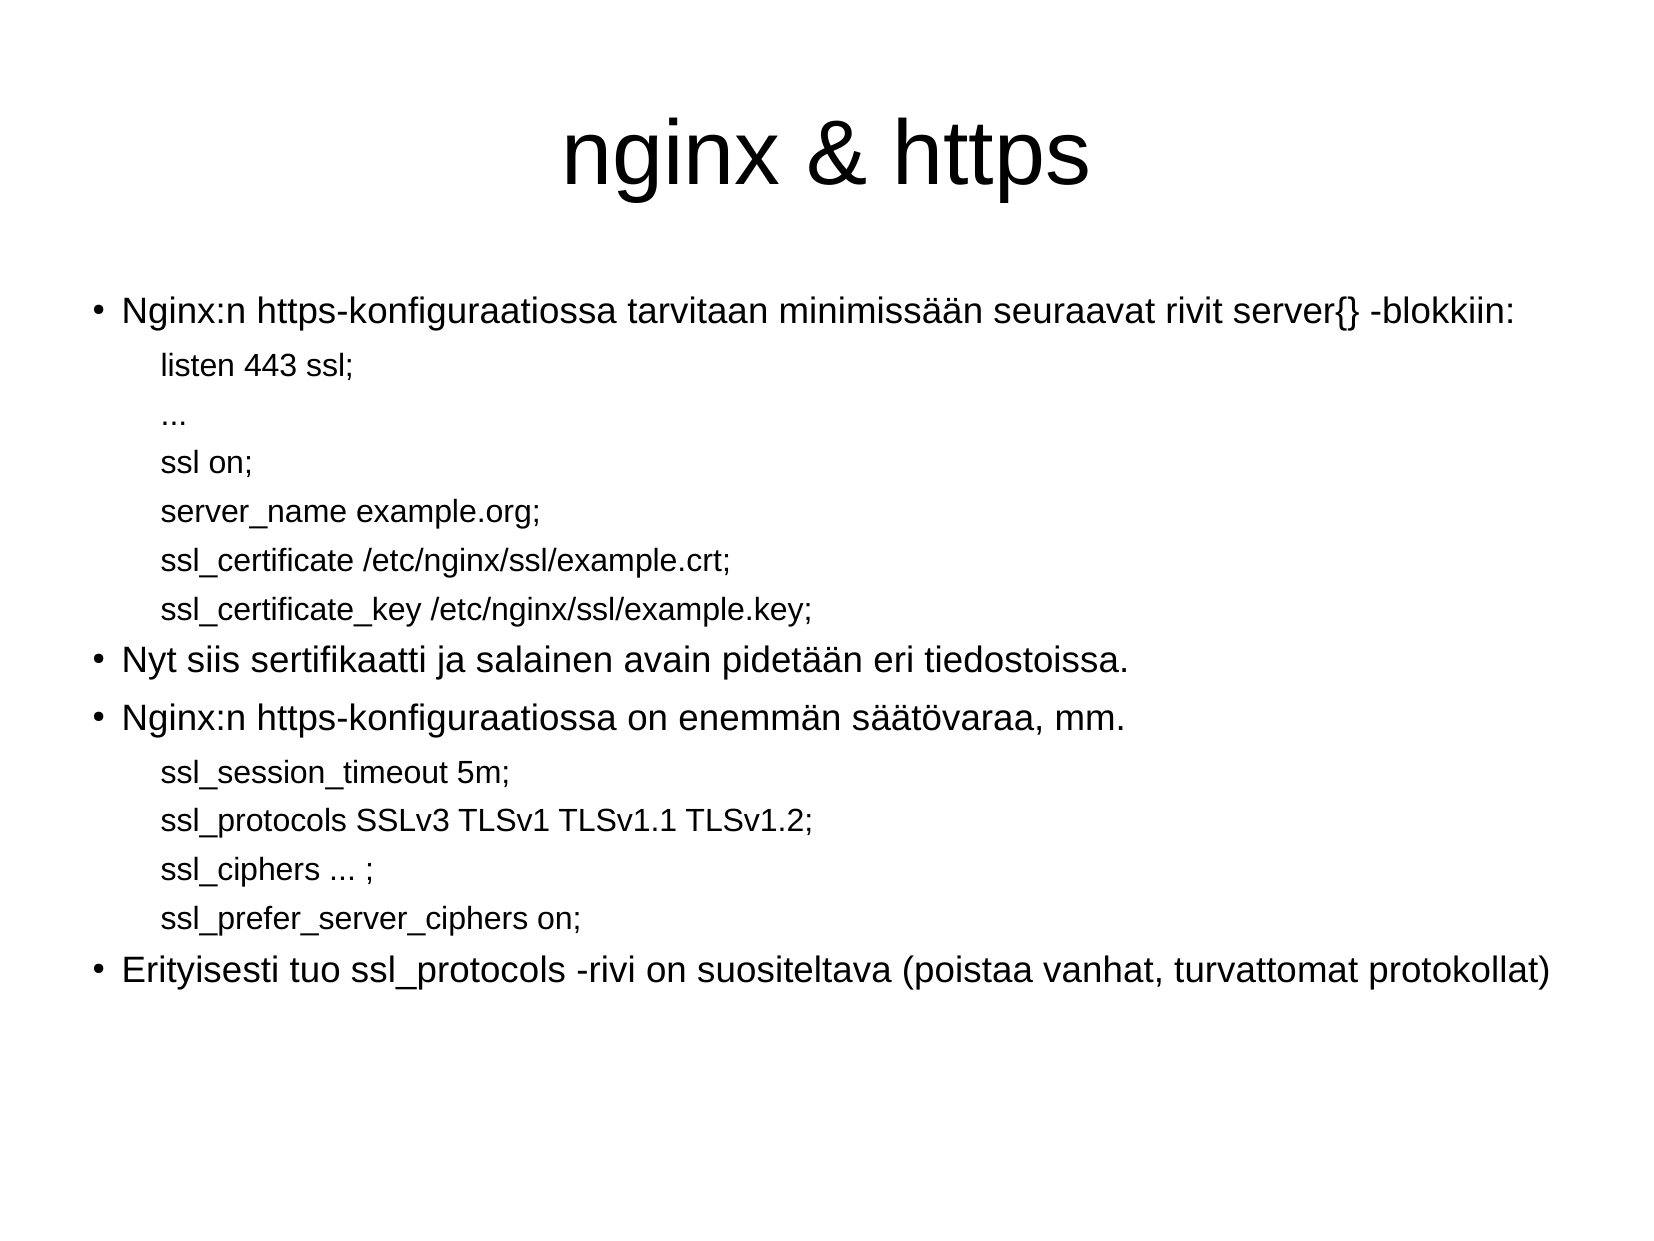

# nginx & https
Nginx:n https-konfiguraatiossa tarvitaan minimissään seuraavat rivit server{} -blokkiin:
listen 443 ssl;
...
ssl on;
server_name example.org;
ssl_certificate /etc/nginx/ssl/example.crt;
ssl_certificate_key /etc/nginx/ssl/example.key;
Nyt siis sertifikaatti ja salainen avain pidetään eri tiedostoissa.
Nginx:n https-konfiguraatiossa on enemmän säätövaraa, mm.
ssl_session_timeout 5m;
ssl_protocols SSLv3 TLSv1 TLSv1.1 TLSv1.2;
ssl_ciphers ... ;
ssl_prefer_server_ciphers on;
Erityisesti tuo ssl_protocols -rivi on suositeltava (poistaa vanhat, turvattomat protokollat)